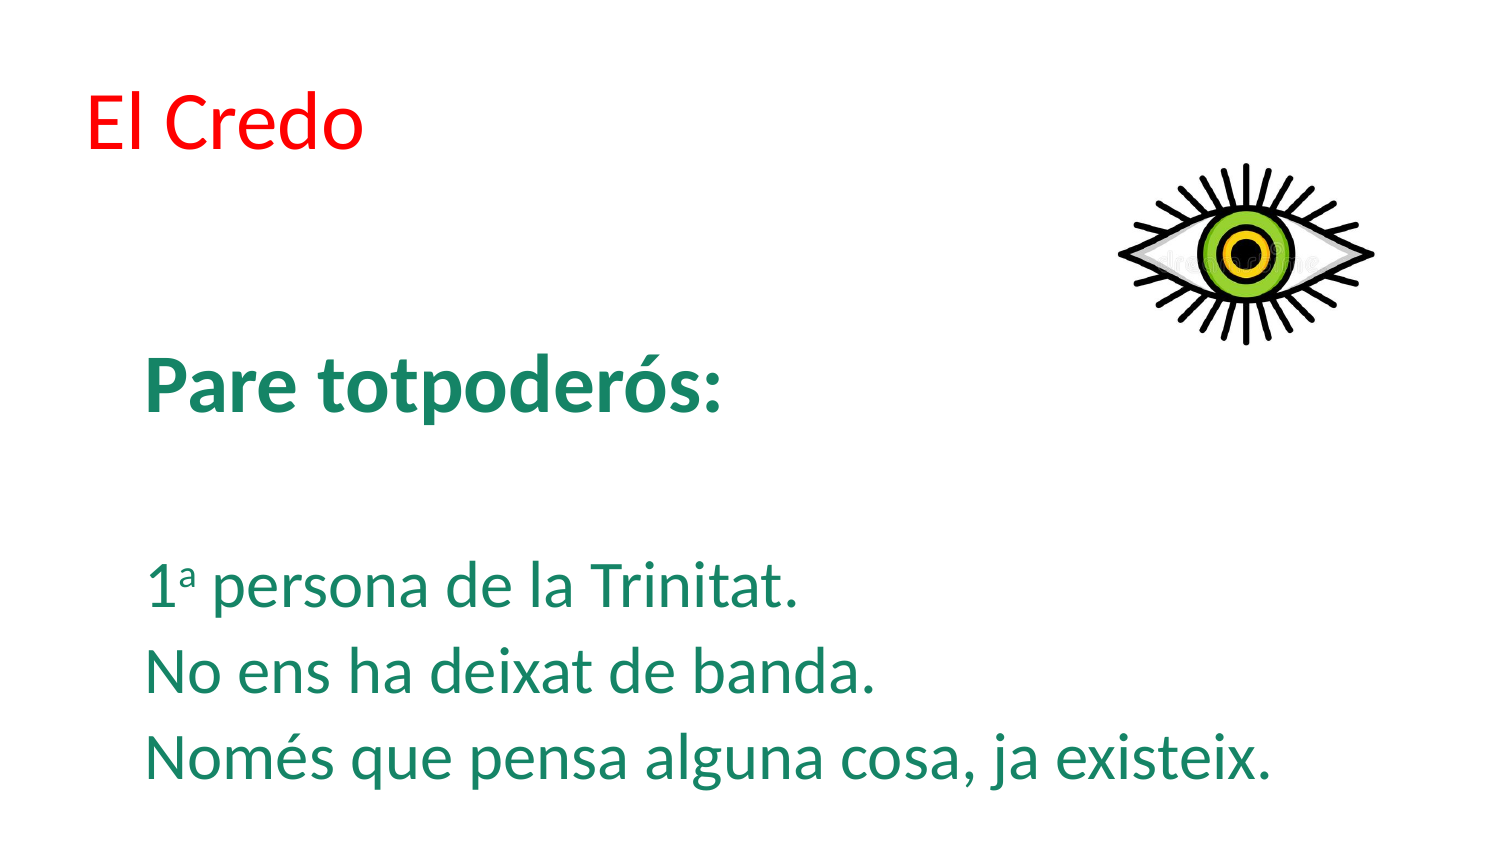

El Credo
Pare totpoderós:
1a persona de la Trinitat.
No ens ha deixat de banda.
Només que pensa alguna cosa, ja existeix.